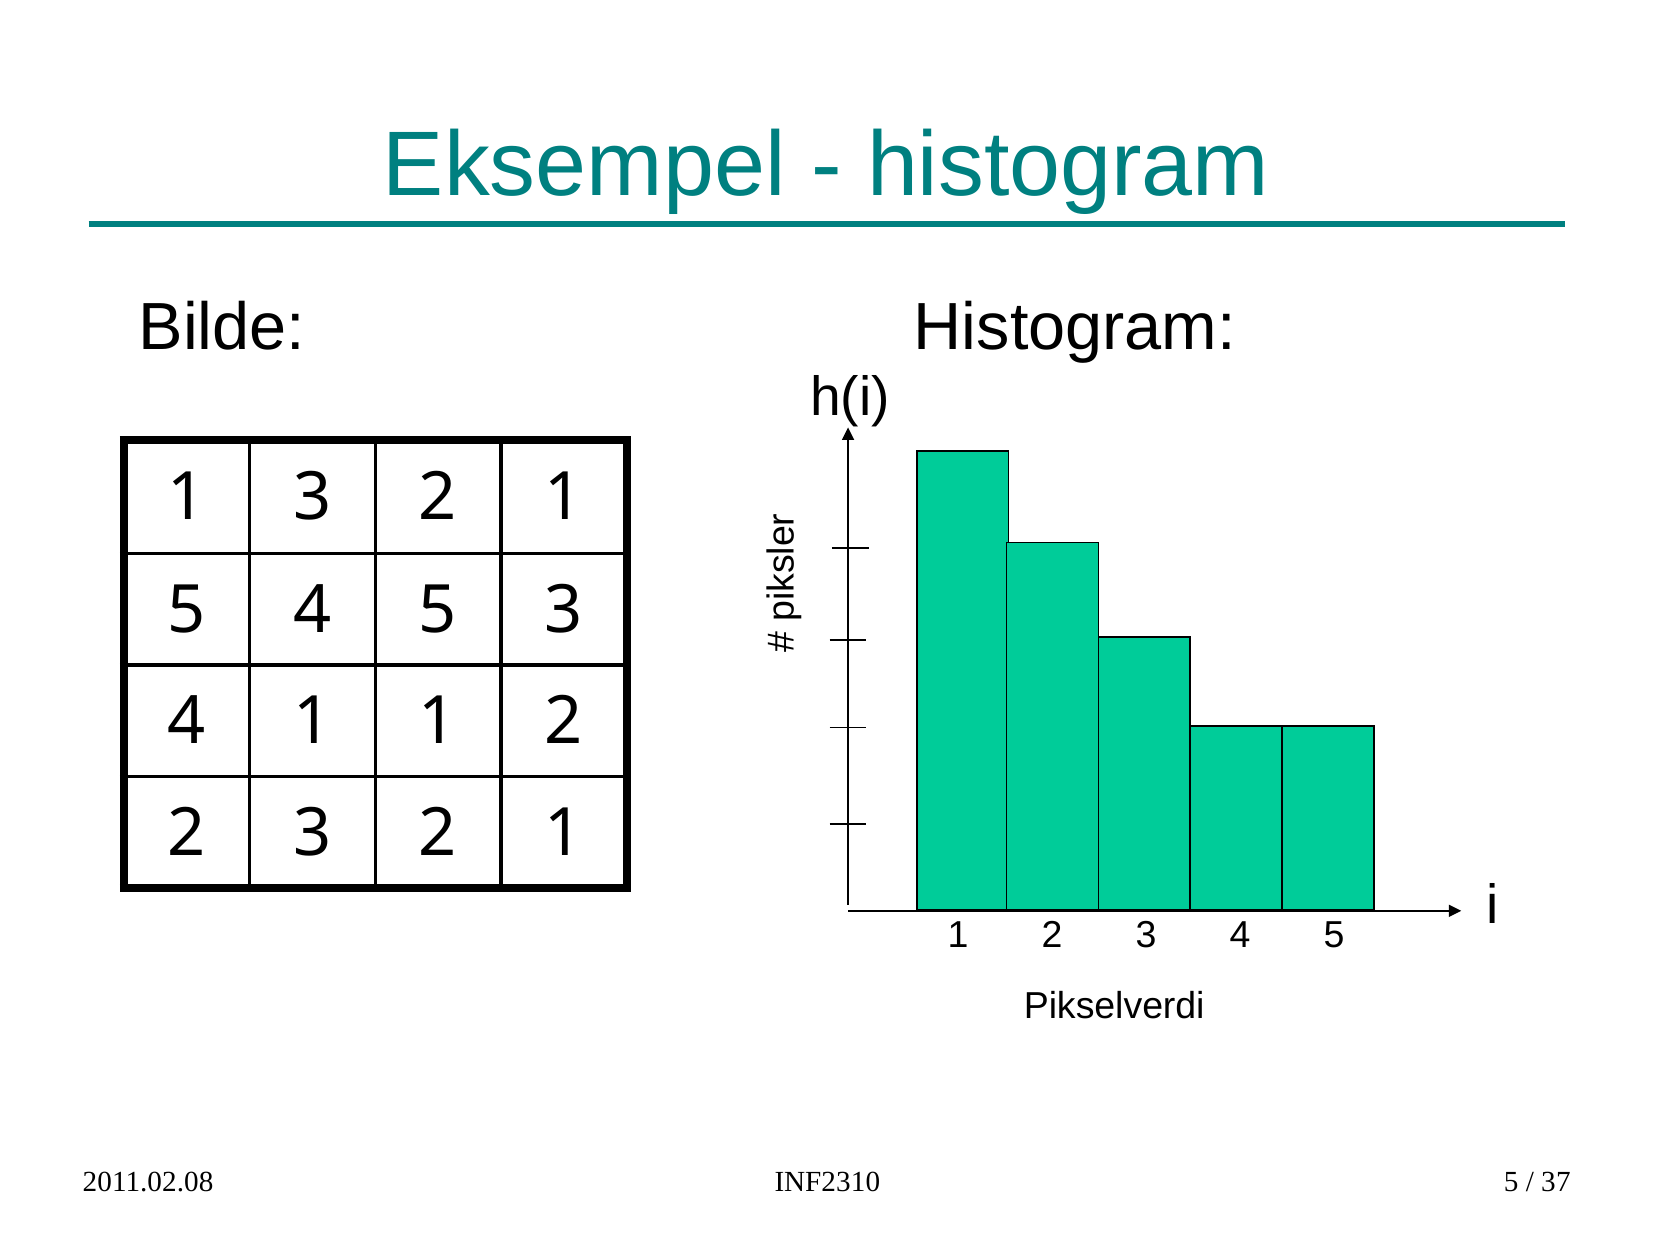

# Eksempel - histogram
Bilde: Histogram:
h(i)
| 1 | 3 | 2 | 1 |
| --- | --- | --- | --- |
| 5 | 4 | 5 | 3 |
| 4 | 1 | 1 | 2 |
| 2 | 3 | 2 | 1 |
# piksler
i
1 2 3 4 5
Pikselverdi
2011.02.08
INF2310
5